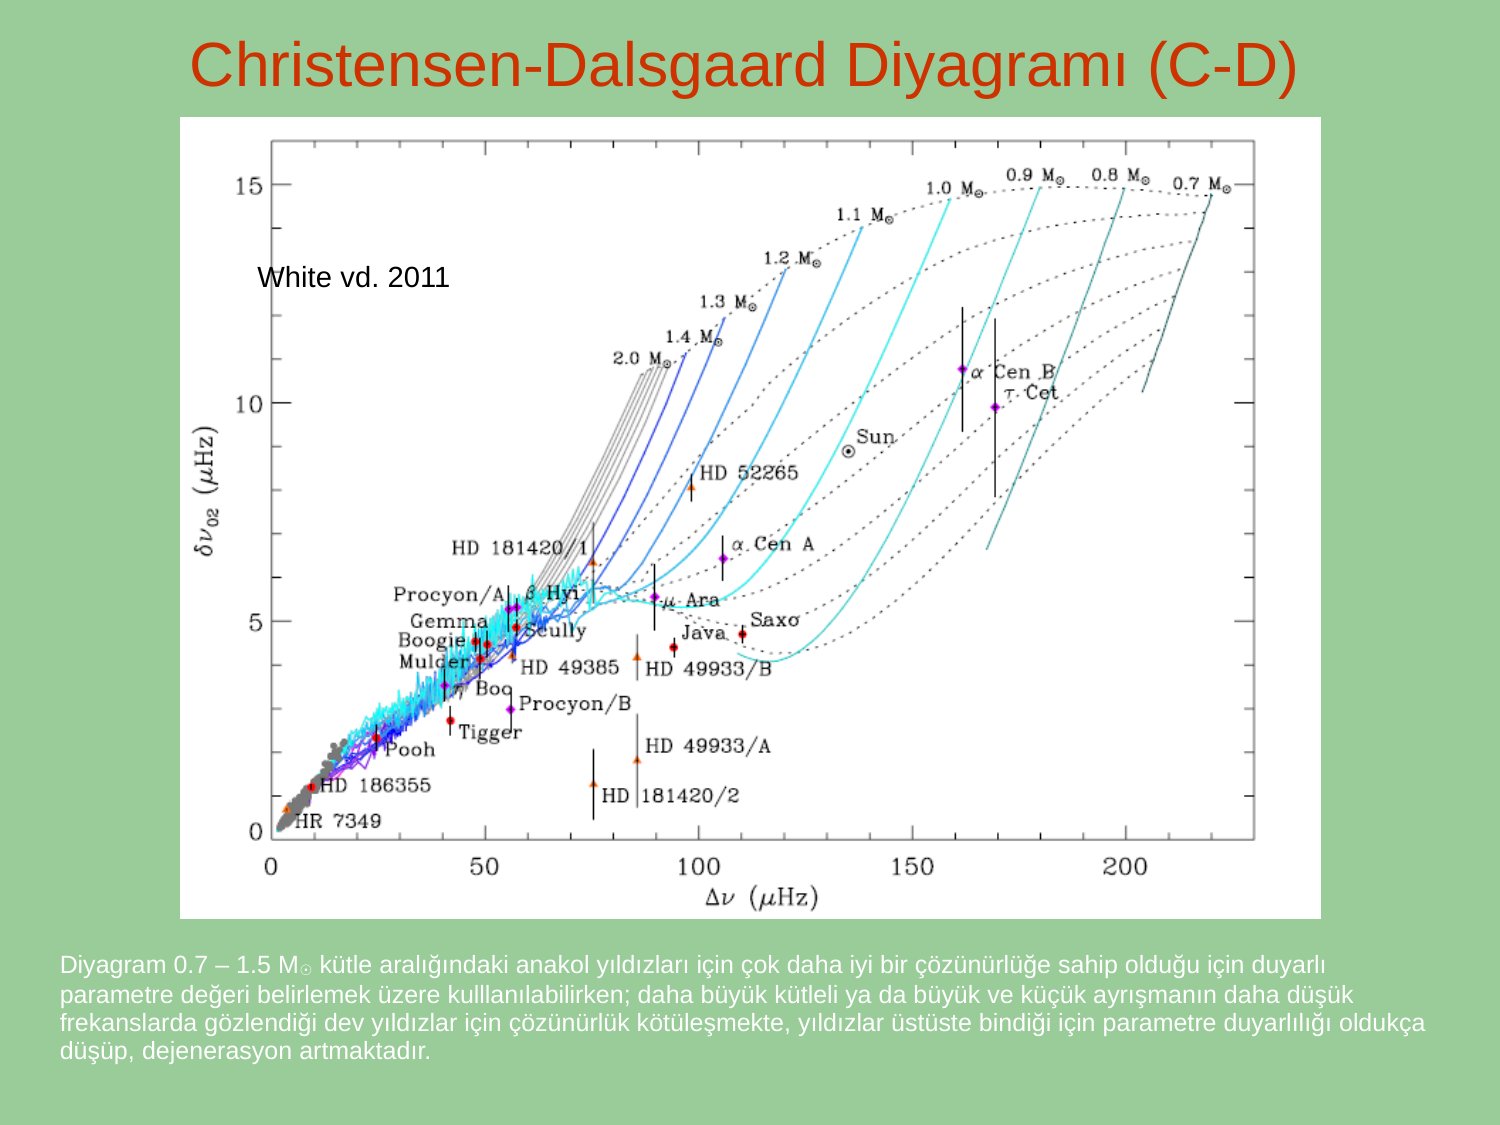

# Christensen-Dalsgaard Diyagramı (C-D)
White vd. 2011
Diyagram 0.7 – 1.5 M☉ kütle aralığındaki anakol yıldızları için çok daha iyi bir çözünürlüğe sahip olduğu için duyarlı parametre değeri belirlemek üzere kulllanılabilirken; daha büyük kütleli ya da büyük ve küçük ayrışmanın daha düşük frekanslarda gözlendiği dev yıldızlar için çözünürlük kötüleşmekte, yıldızlar üstüste bindiği için parametre duyarlılığı oldukça düşüp, dejenerasyon artmaktadır.